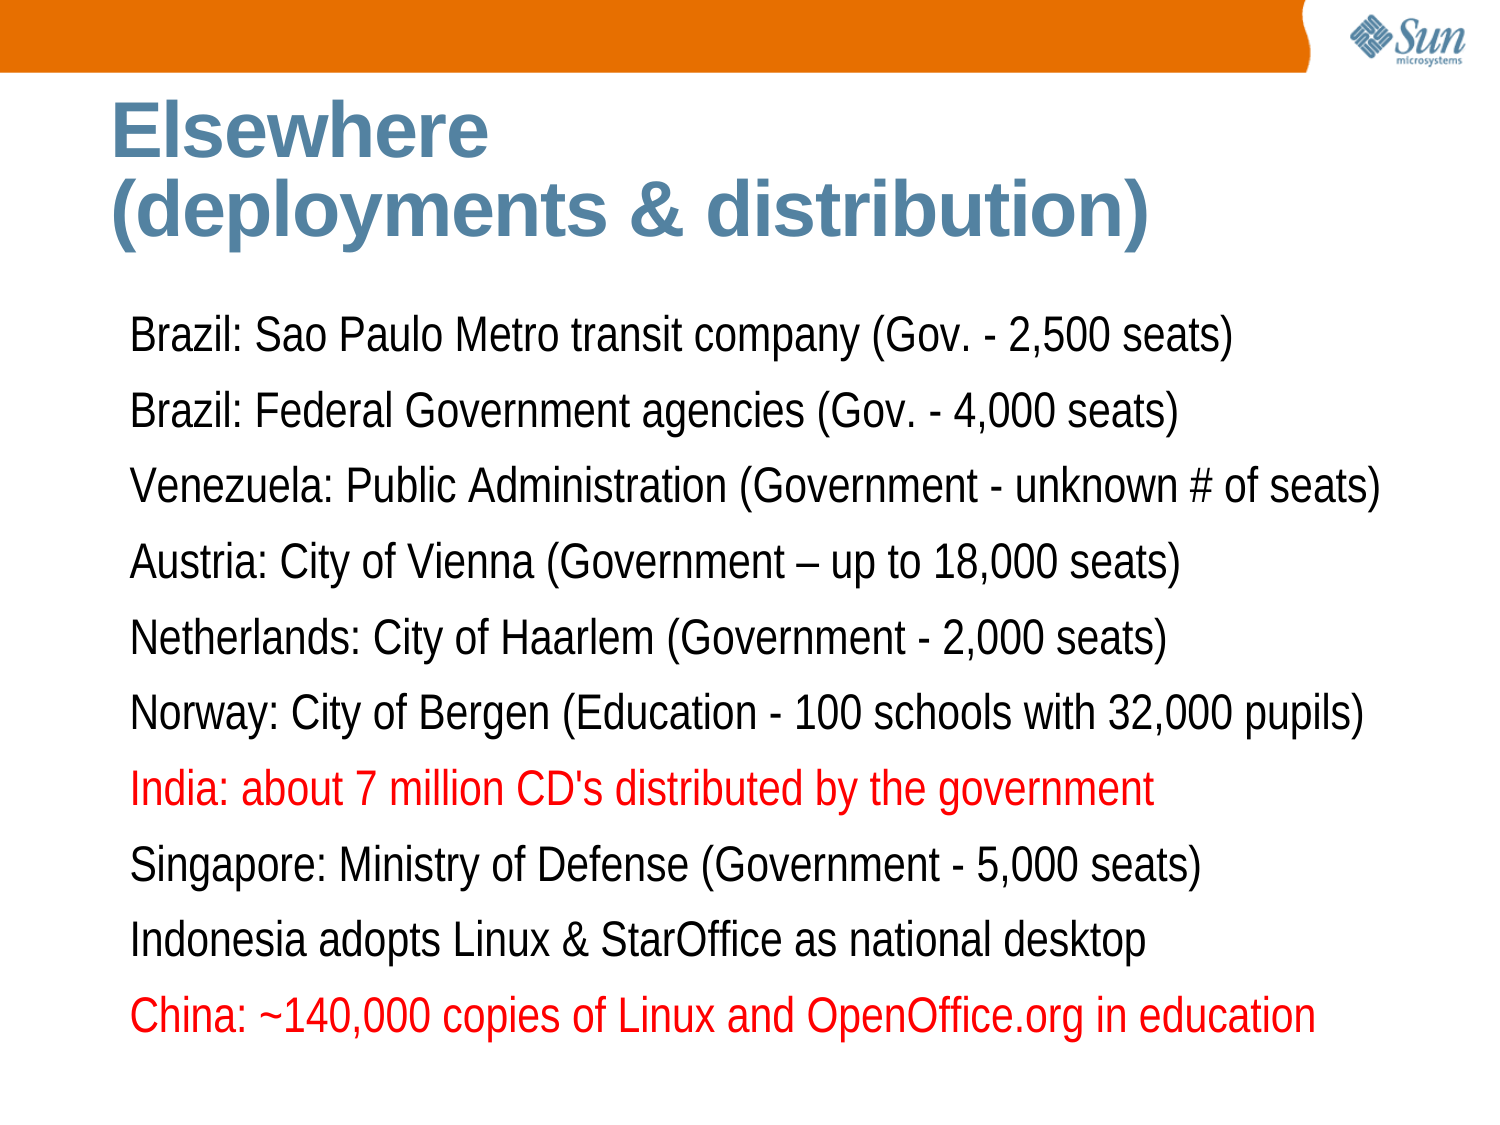

# Elsewhere (deployments & distribution)
Brazil: Sao Paulo Metro transit company (Gov. - 2,500 seats)
Brazil: Federal Government agencies (Gov. - 4,000 seats)
Venezuela: Public Administration (Government - unknown # of seats)
Austria: City of Vienna (Government – up to 18,000 seats)
Netherlands: City of Haarlem (Government - 2,000 seats)
Norway: City of Bergen (Education - 100 schools with 32,000 pupils)
India: about 7 million CD's distributed by the government
Singapore: Ministry of Defense (Government - 5,000 seats)
Indonesia adopts Linux & StarOffice as national desktop
China: ~140,000 copies of Linux and OpenOffice.org in education